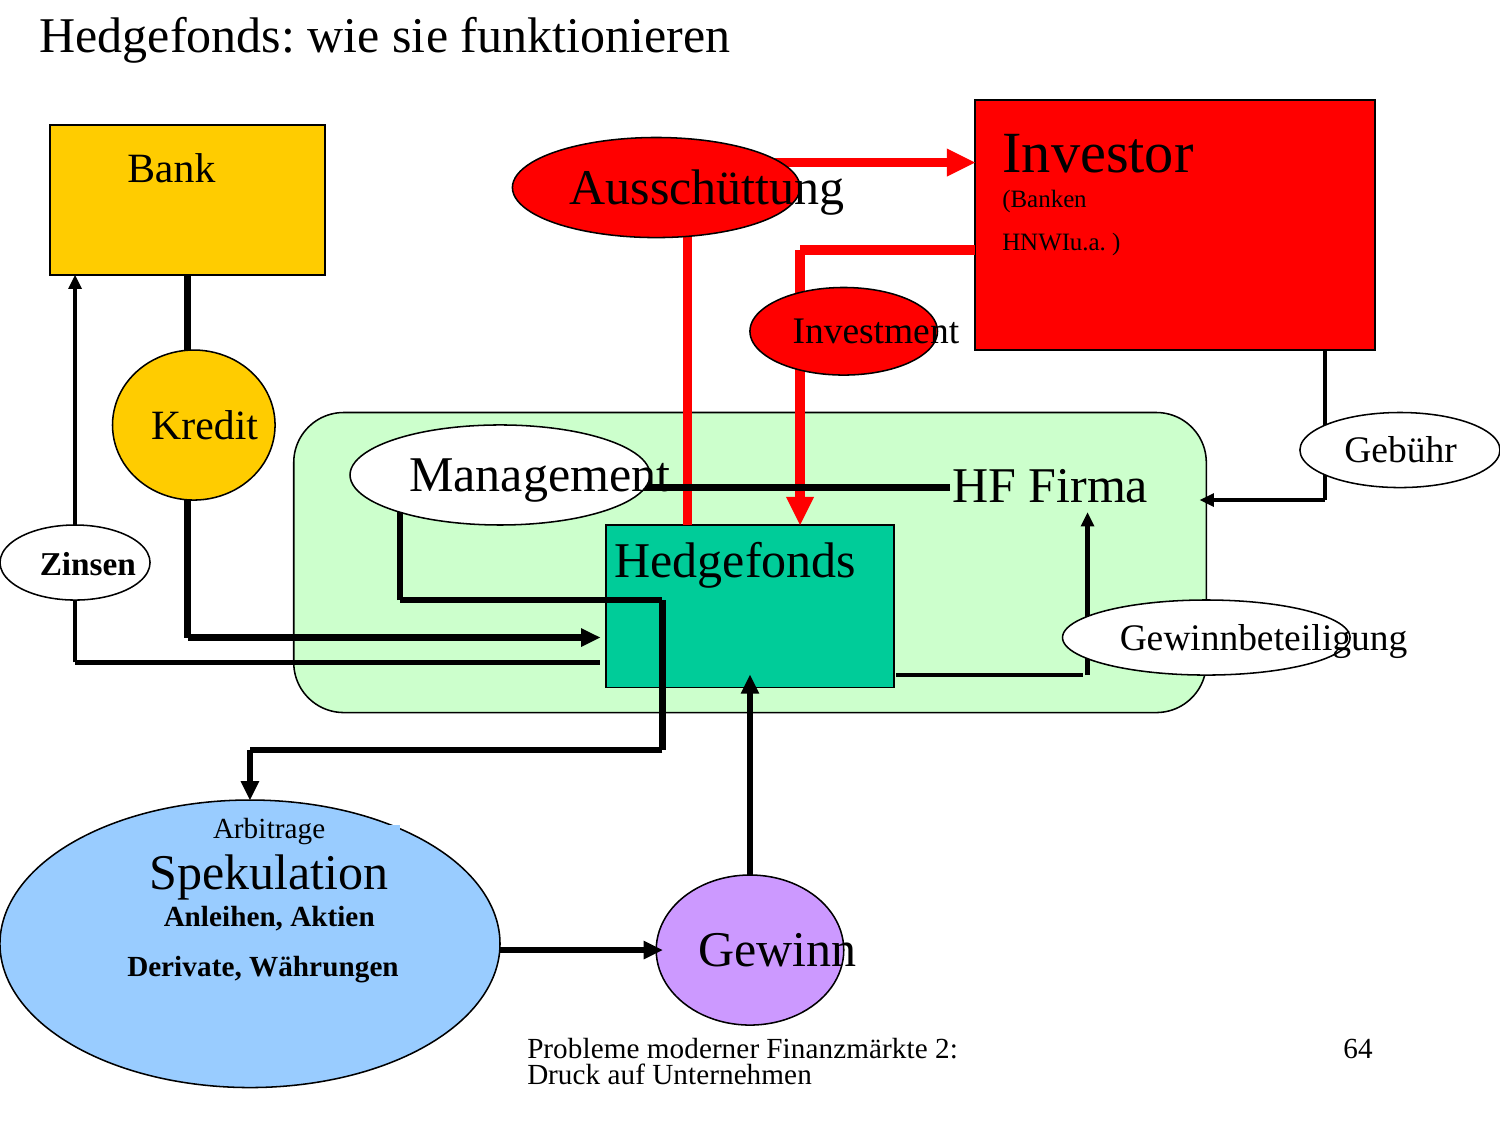

Hedgefonds: wie sie funktionieren
Investor (Banken
HNWIu.a. )
Bank
Ausschüttung
Investment
Kredit
Gebühr
Management
HF Firma
Hedgefonds
Zinsen
Gewinnbeteiligung
Arbitrage
Spekulation
Anleihen, Aktien
Derivate, Währungen
Gewinn
Probleme moderner Finanzmärkte 2: Druck auf Unternehmen
64